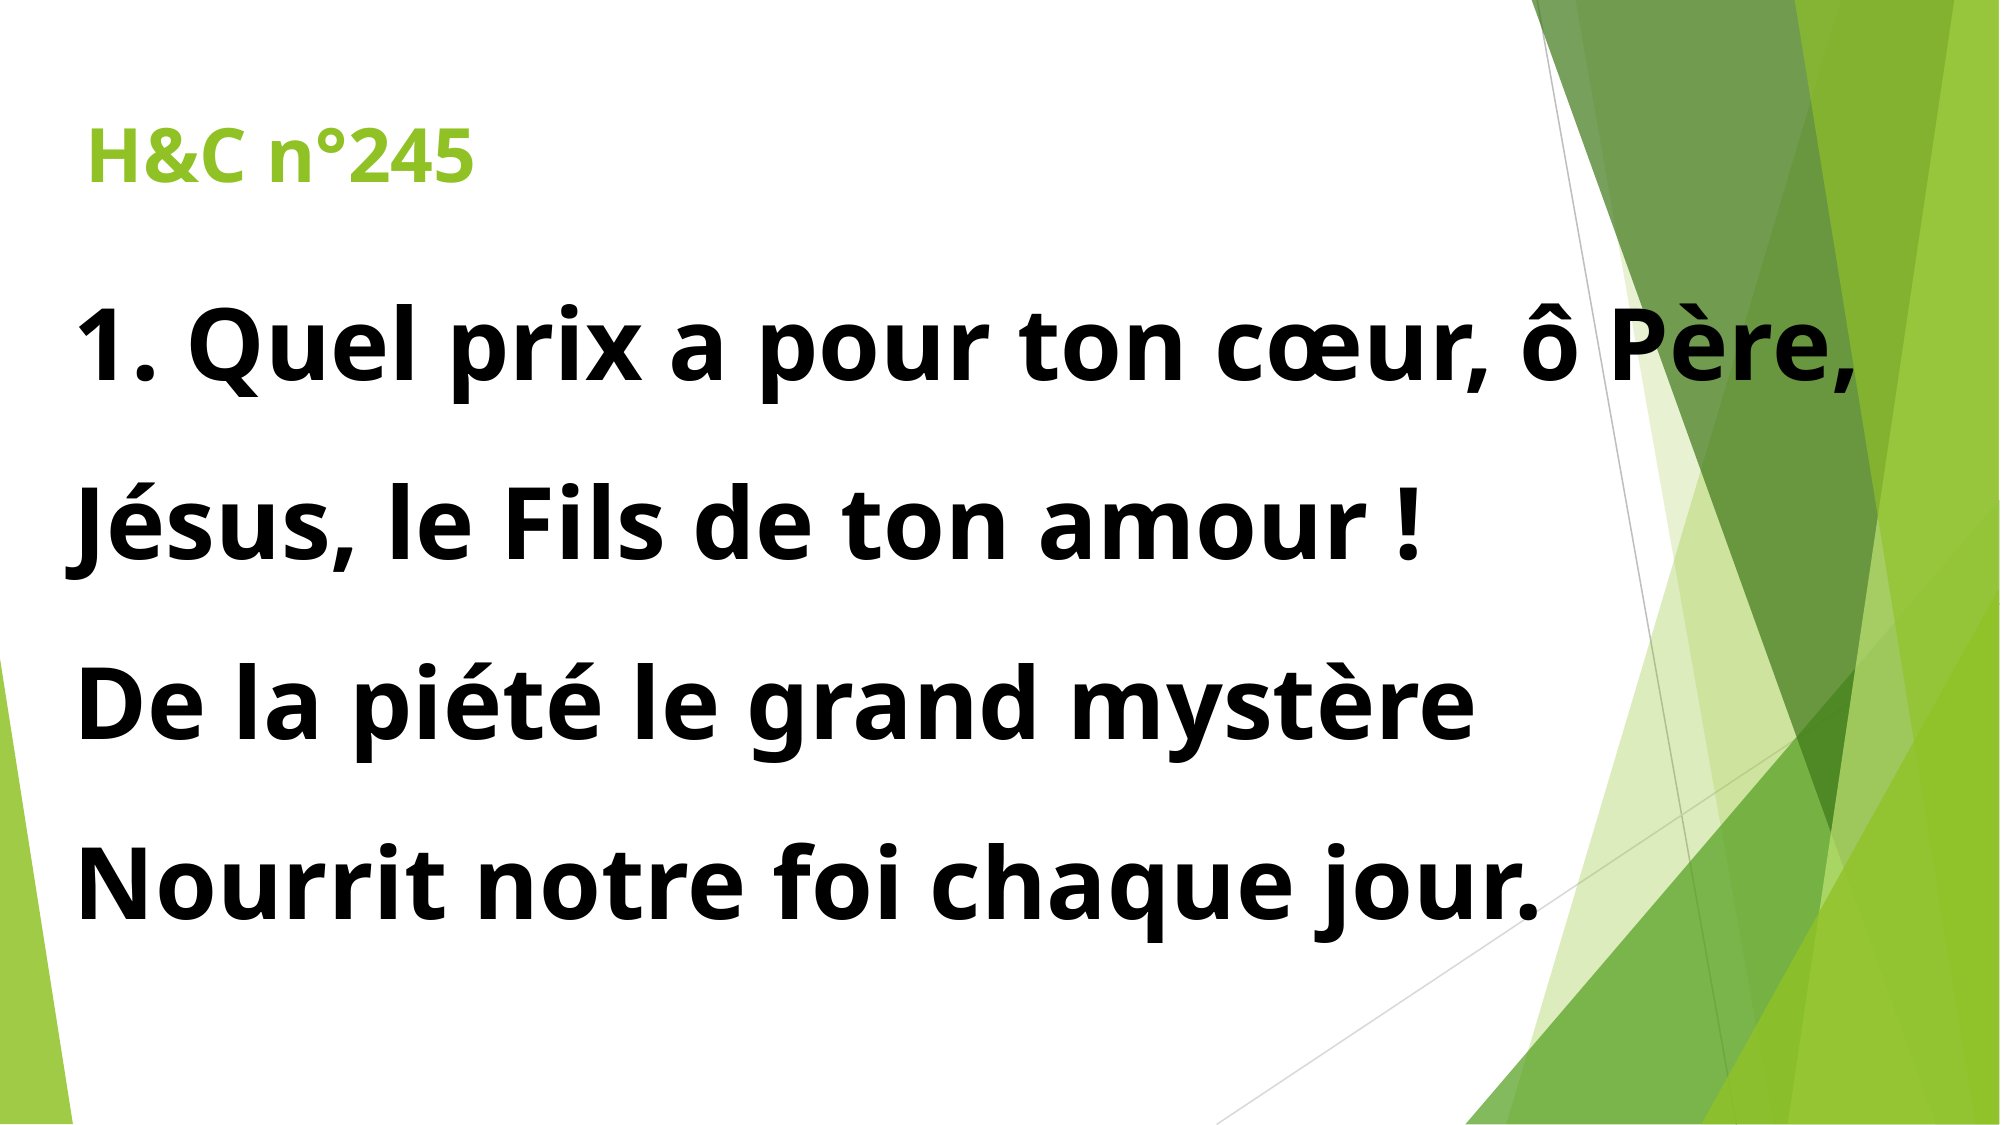

H&C n°245
1. Quel prix a pour ton cœur, ô Père,
Jésus, le Fils de ton amour !
De la piété le grand mystère
Nourrit notre foi chaque jour.